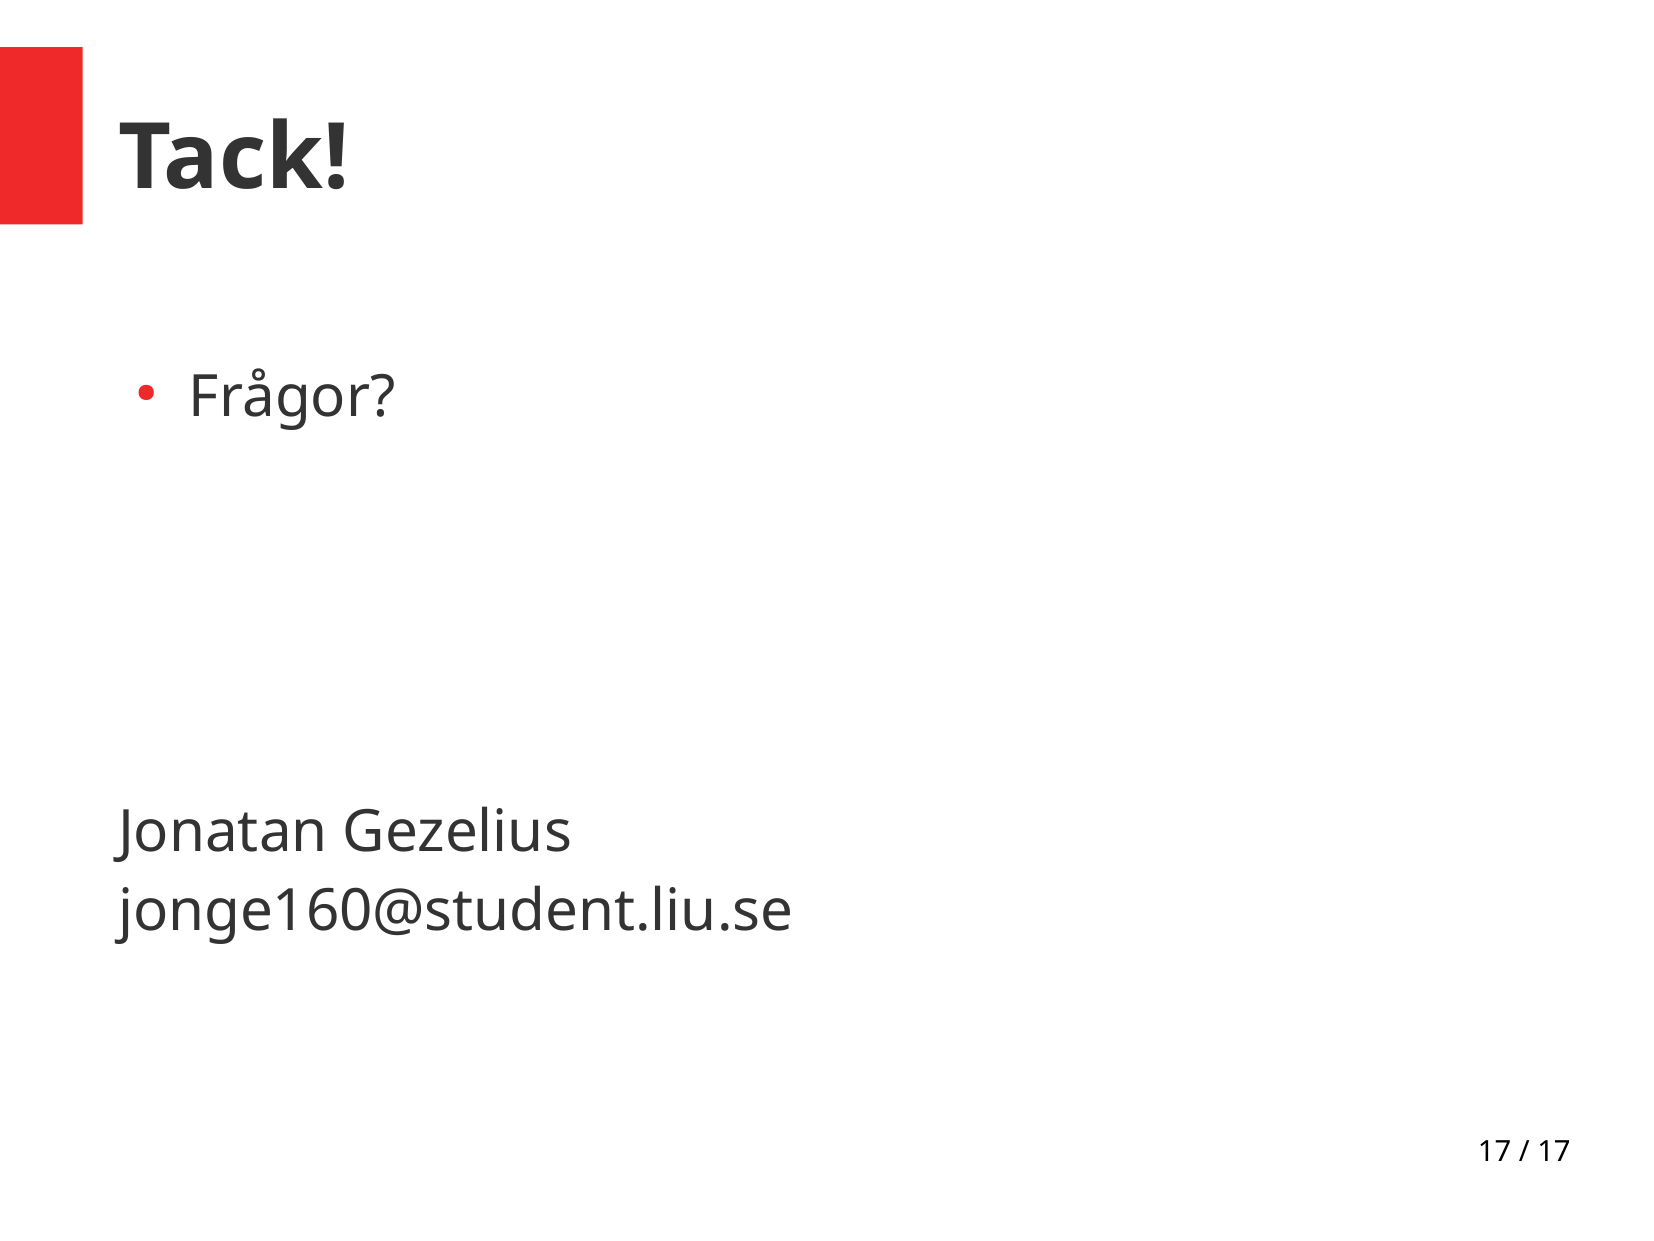

# Tack!
Frågor?
Jonatan Gezelius
jonge160@student.liu.se
17